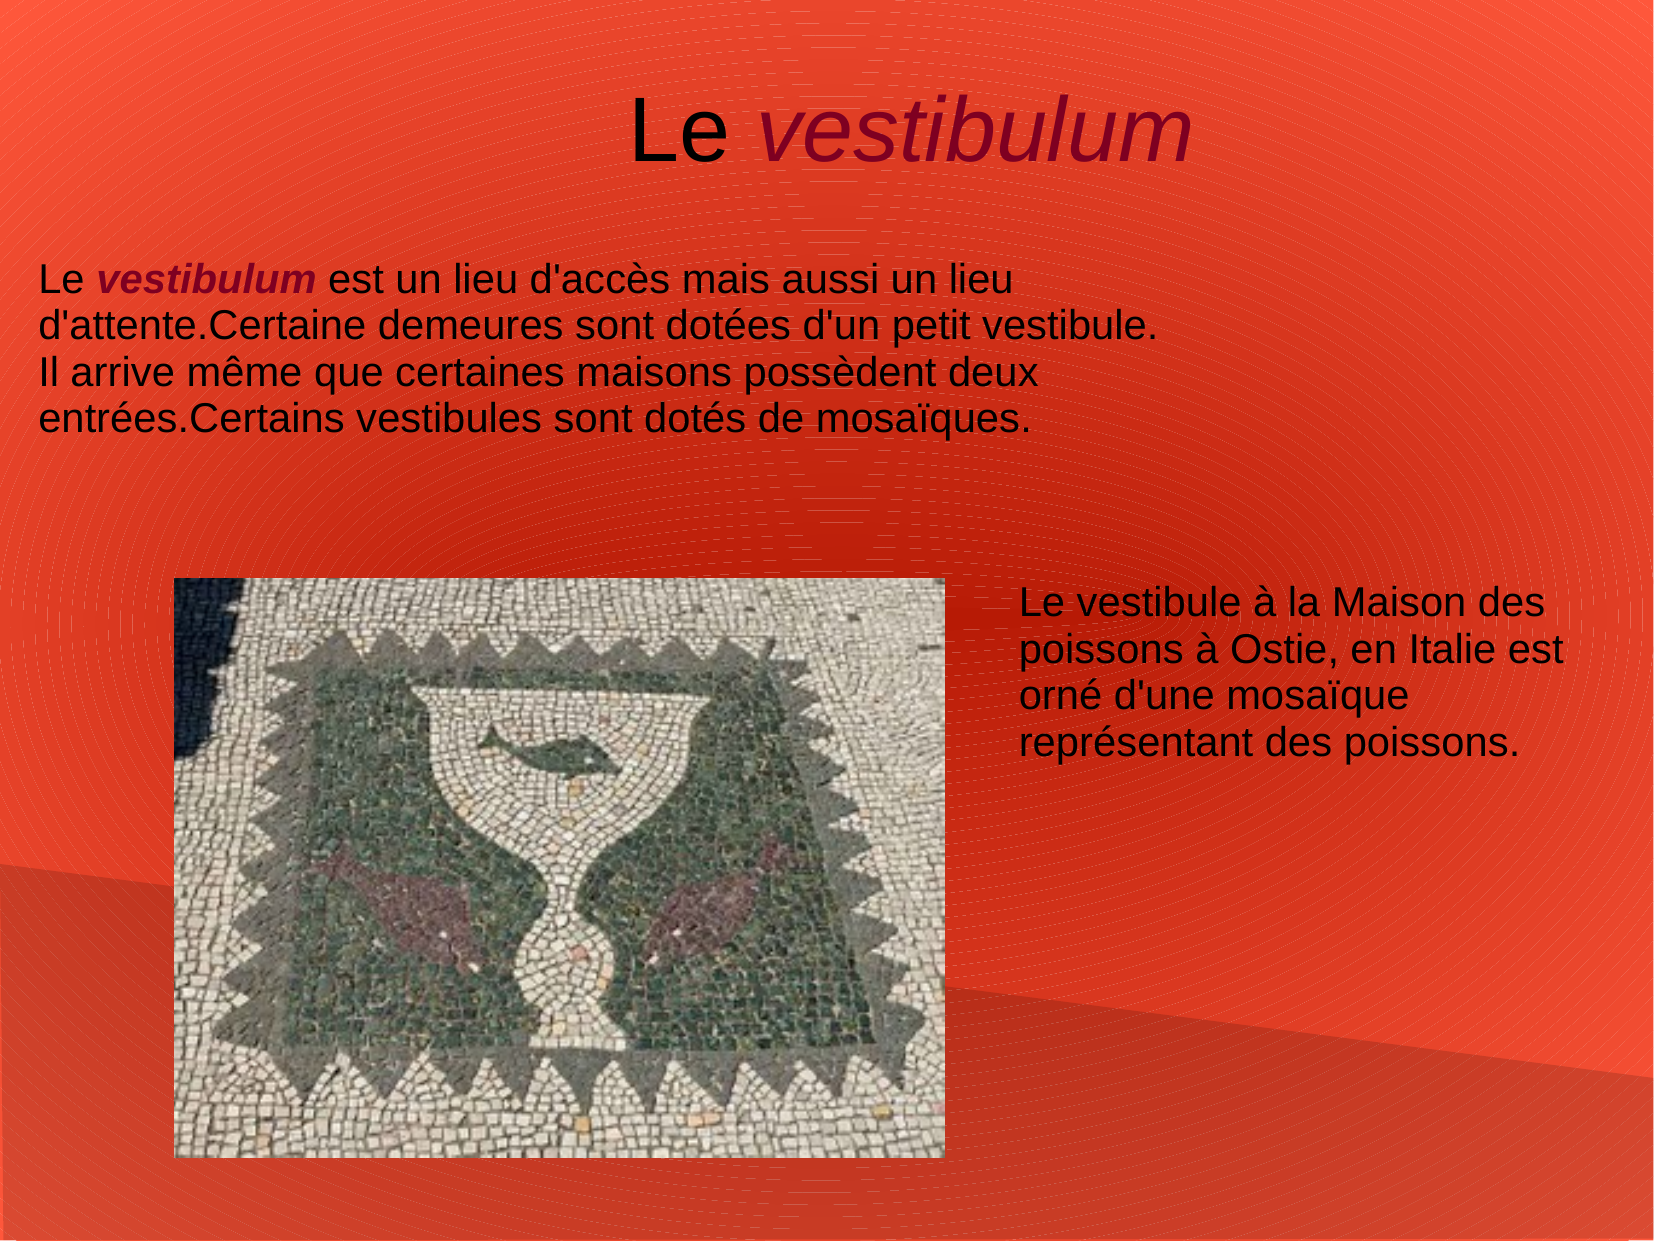

Le vestibulum
Le vestibulum est un lieu d'accès mais aussi un lieu d'attente.Certaine demeures sont dotées d'un petit vestibule. Il arrive même que certaines maisons possèdent deux entrées.Certains vestibules sont dotés de mosaïques.
Le vestibule à la Maison des poissons à Ostie, en Italie est orné d'une mosaïque représentant des poissons.